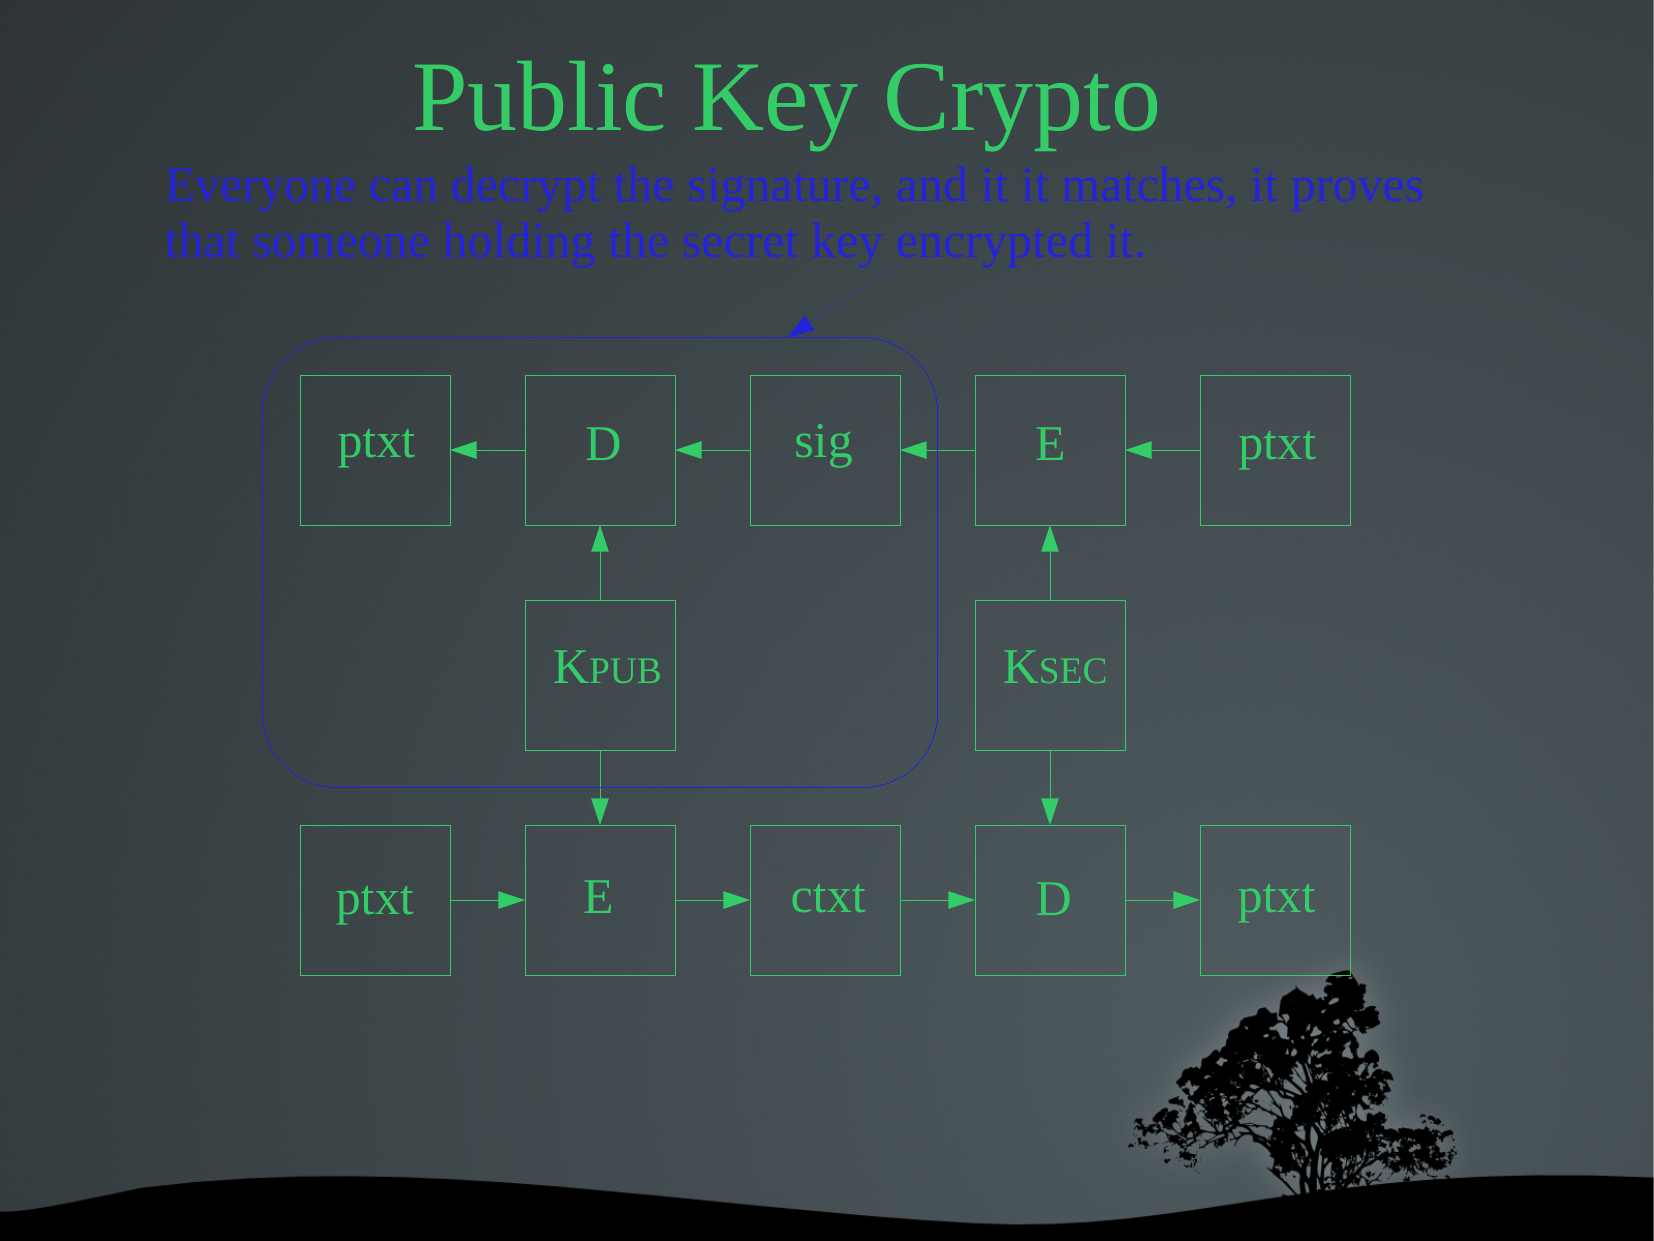

Public Key Crypto
Everyone can decrypt the signature, and it it matches, it proves
that someone holding the secret key encrypted it.
ptxt
sig
ptxt
E
D
KPUB
KSEC
ptxt
ctxt
E
ptxt
D